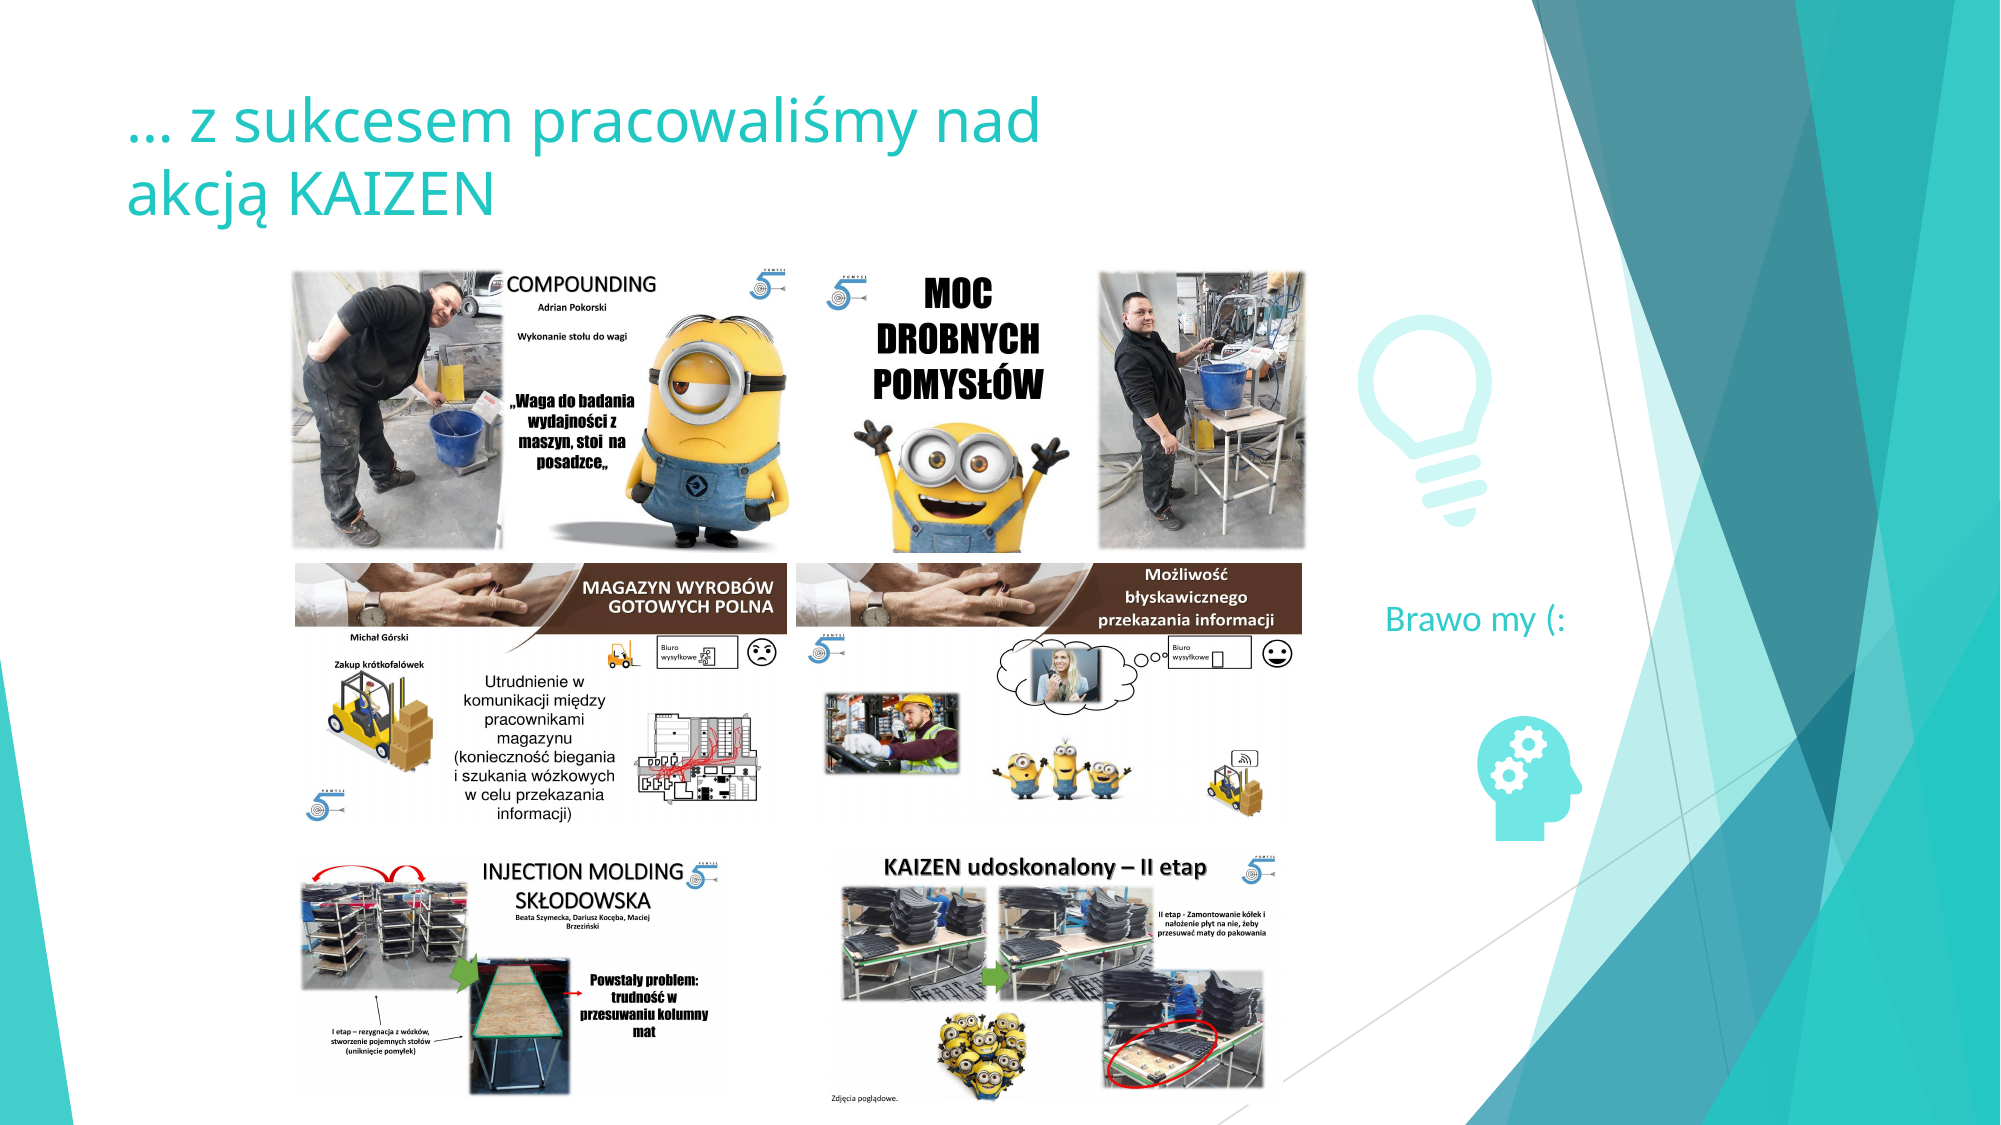

# … z sukcesem pracowaliśmy nad akcją KAIZEN
Brawo my (: